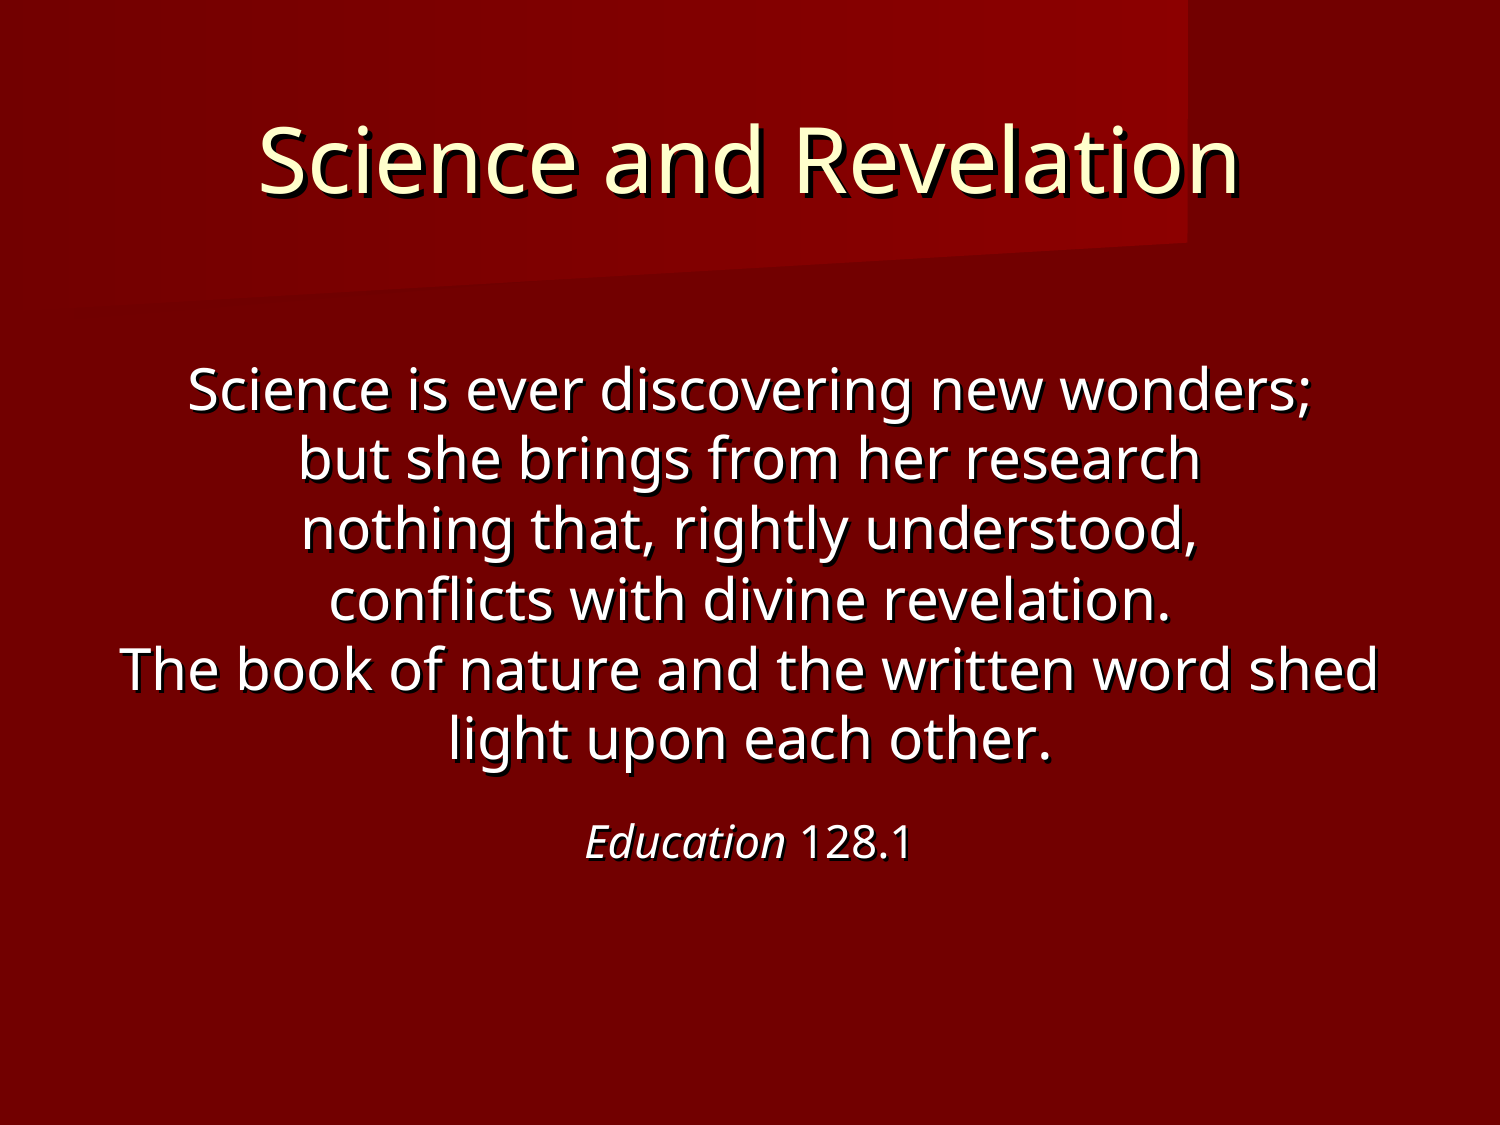

# Science and Revelation
Science is ever discovering new wonders;
but she brings from her research
nothing that, rightly understood,
conflicts with divine revelation.
The book of nature and the written word shed light upon each other.
Education 128.1